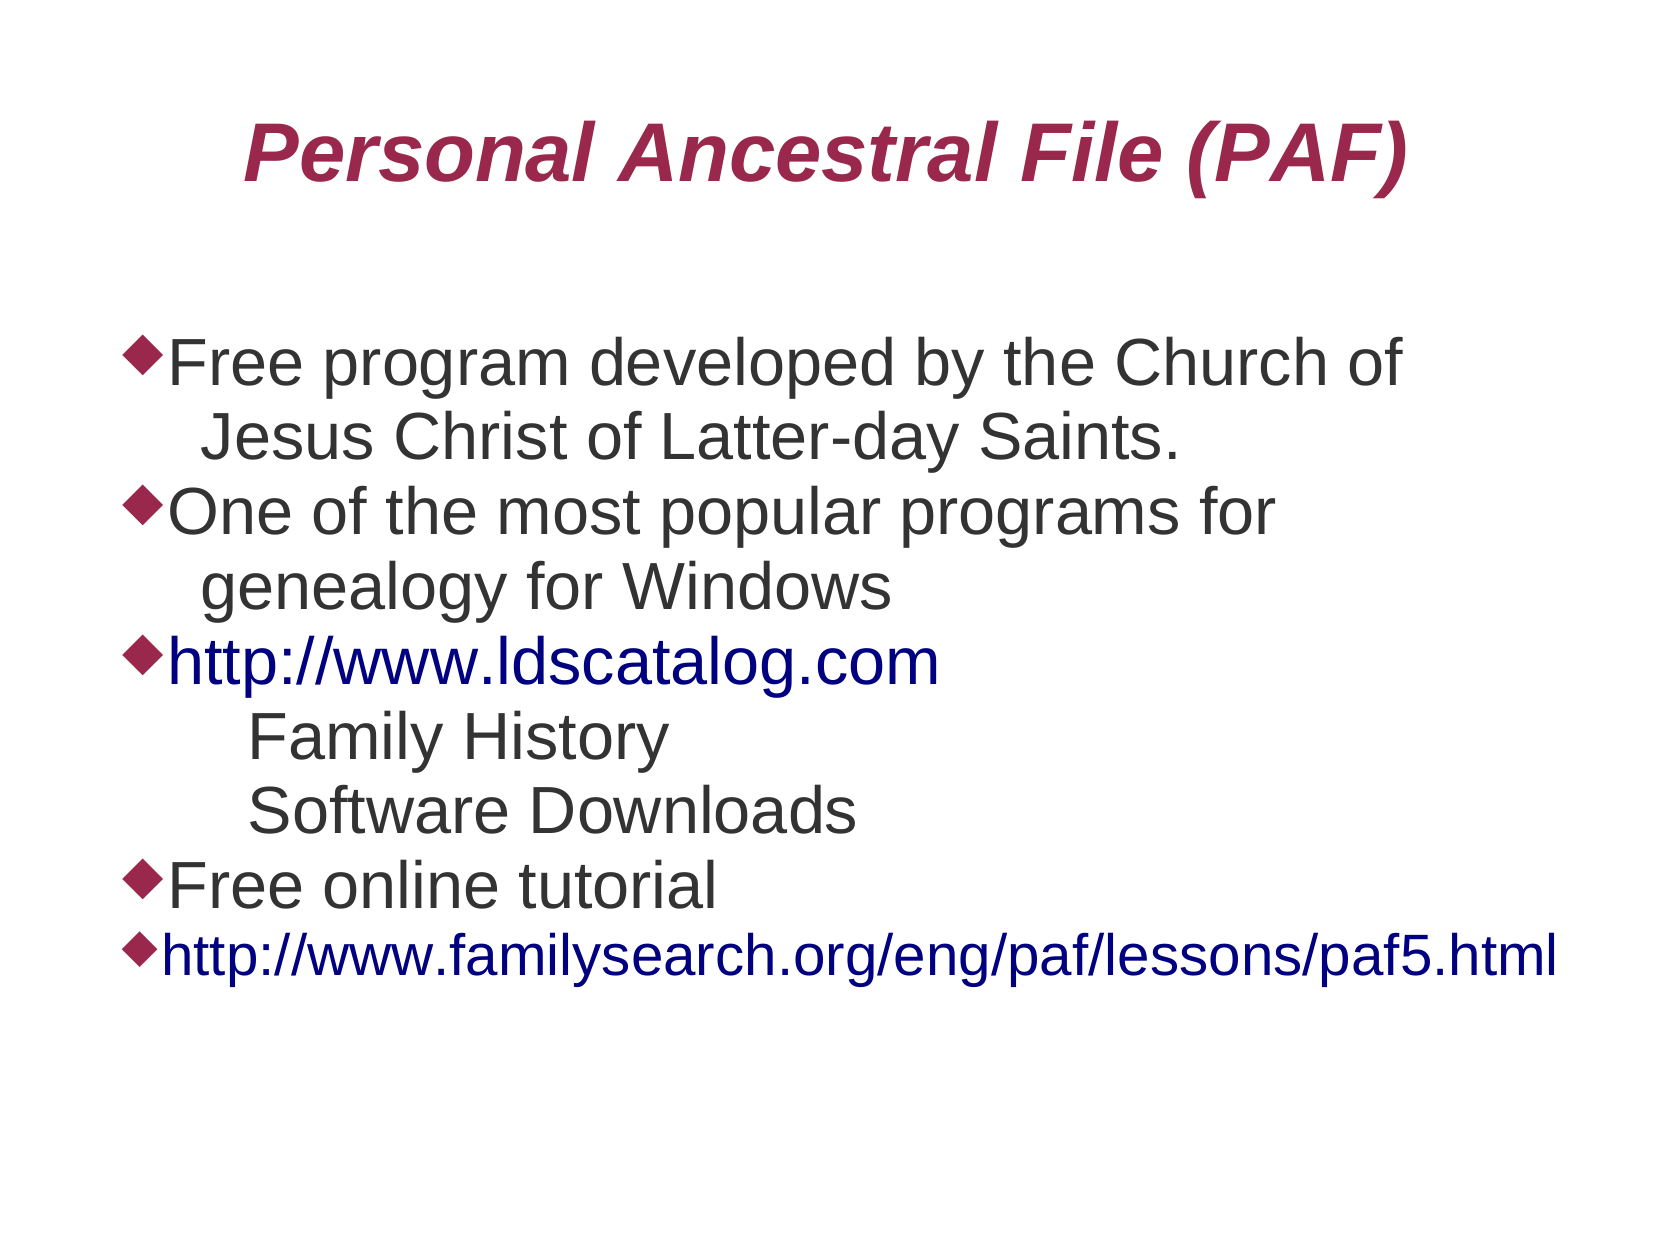

# Personal Ancestral File (PAF)
Free program developed by the Church of Jesus Christ of Latter-day Saints.
One of the most popular programs for genealogy for Windows
http://www.ldscatalog.com
 Family History
 Software Downloads
Free online tutorial
http://www.familysearch.org/eng/paf/lessons/paf5.html